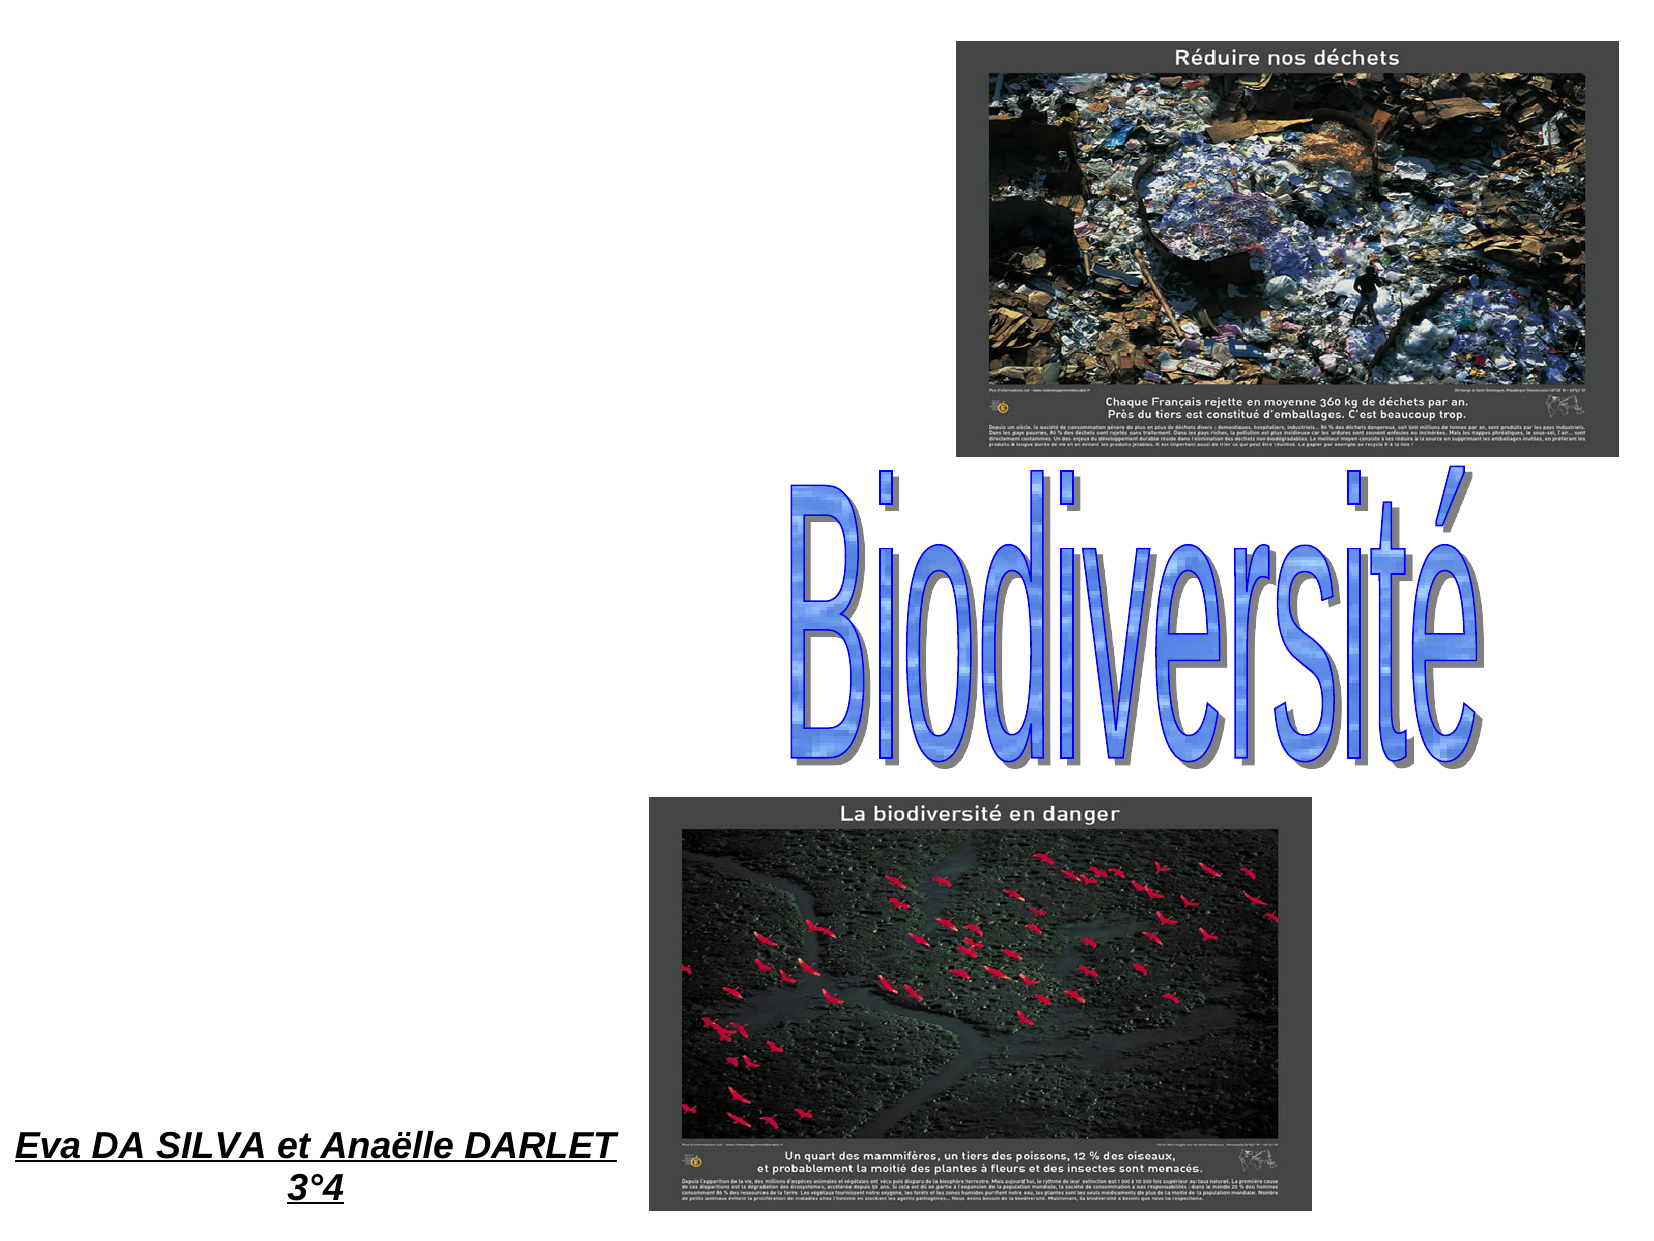

Biodiversité
Eva DA SILVA et Anaëlle DARLET
3°4